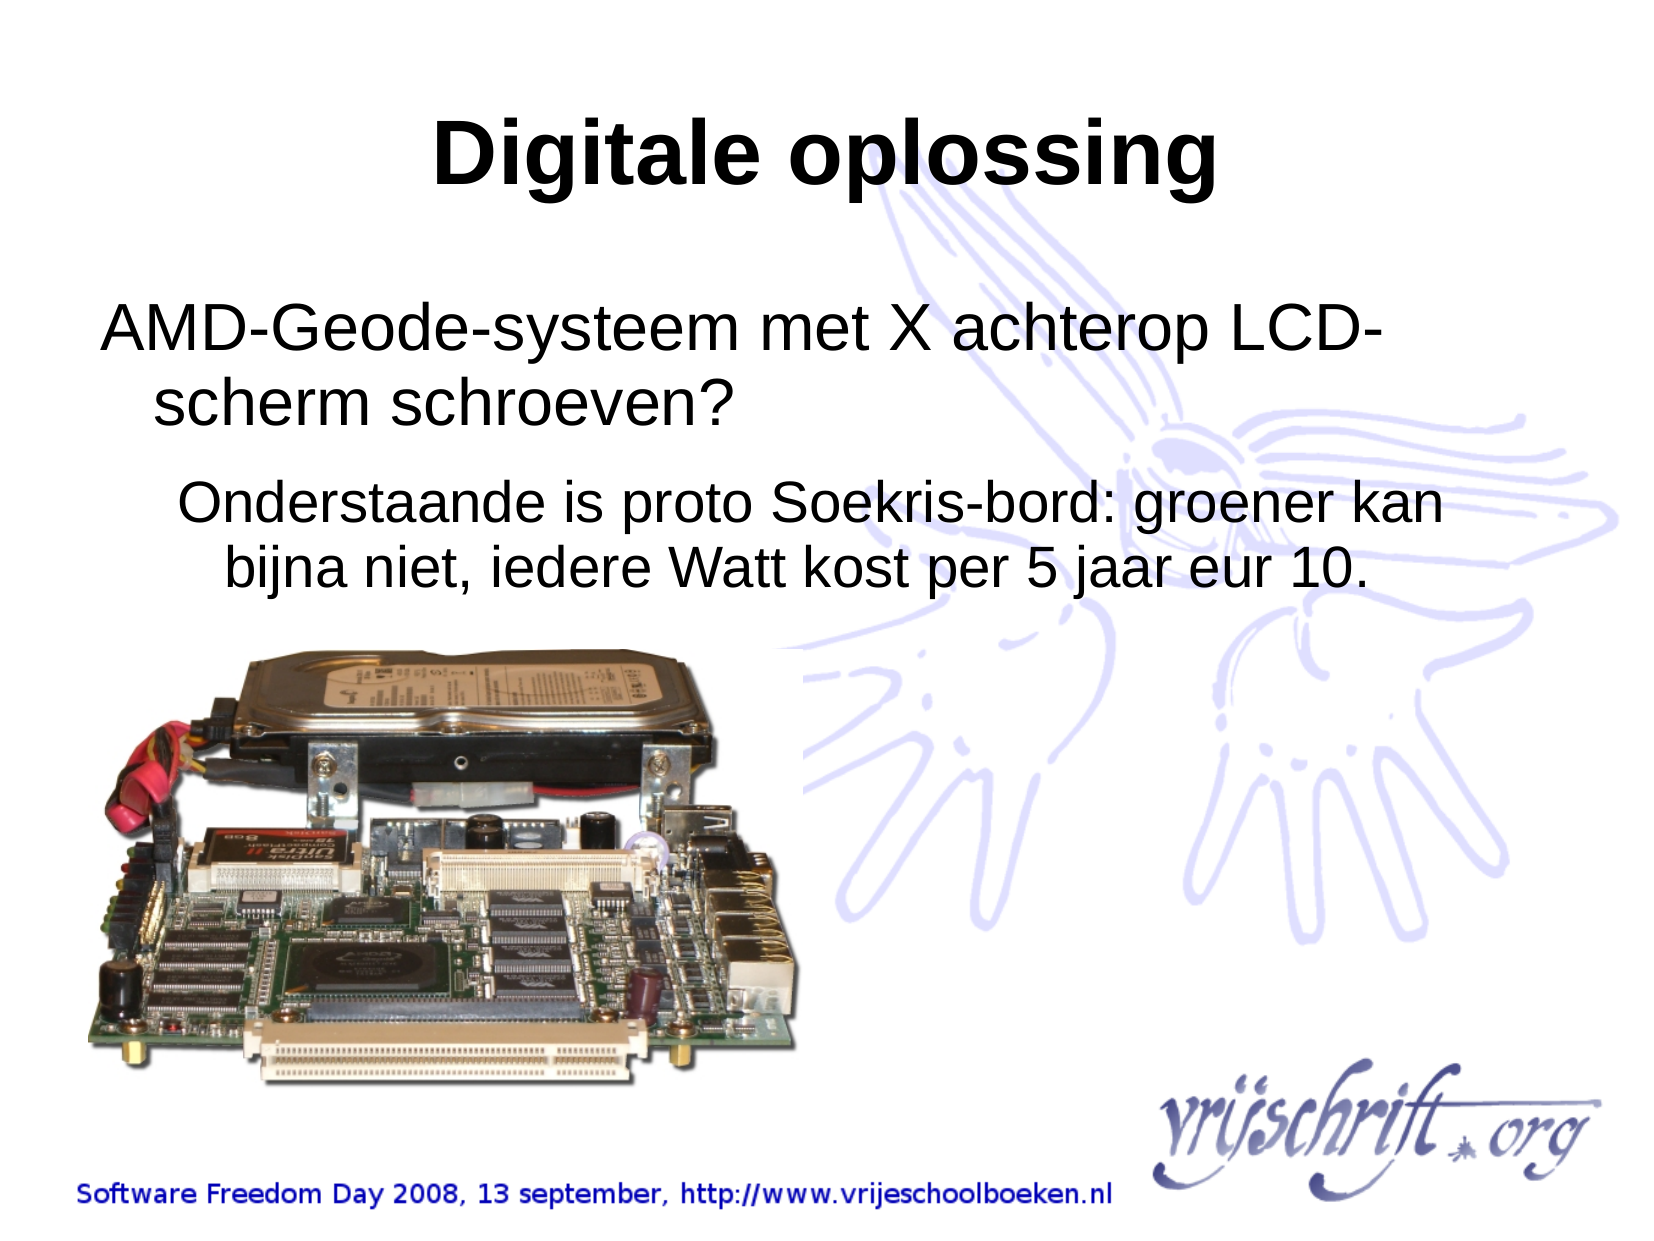

# Digitale oplossing
AMD-Geode-systeem met X achterop LCD-scherm schroeven?
Onderstaande is proto Soekris-bord: groener kan bijna niet, iedere Watt kost per 5 jaar eur 10.